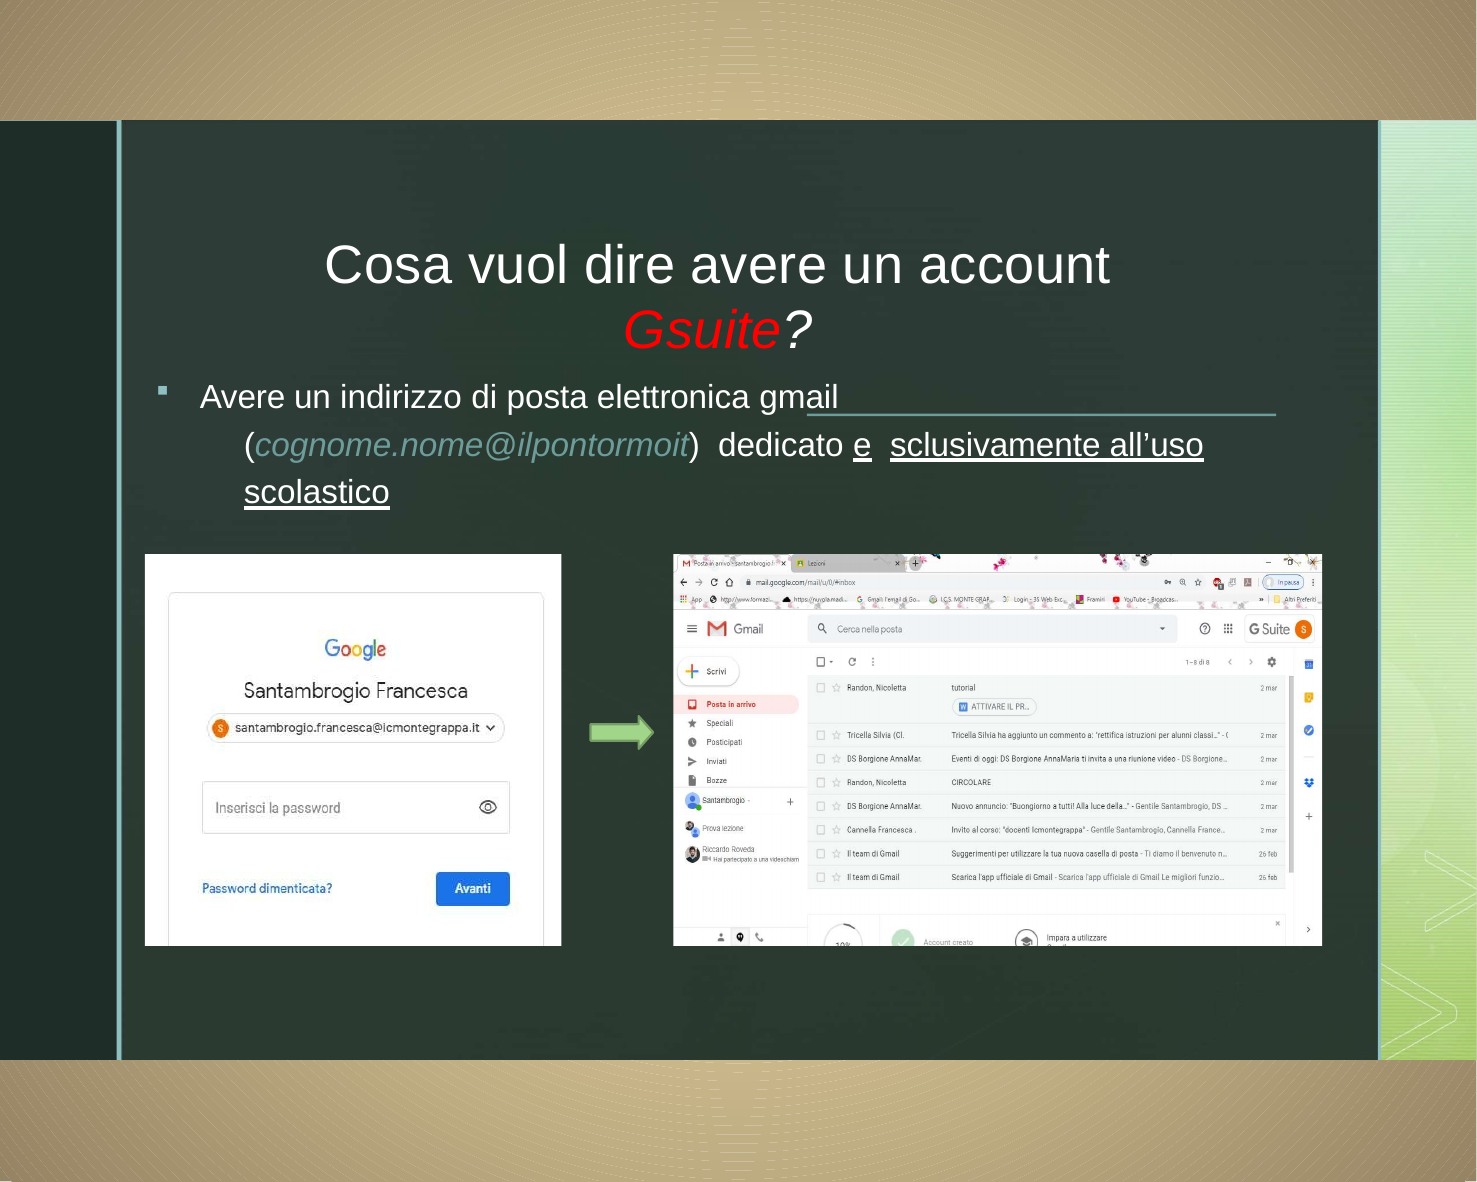

# Cosa vuol dire avere un account Gsuite?
Avere un indirizzo di posta elettronica gmail (cognome.nome@ilpontormoit) dedicato e sclusivamente all’uso scolastico